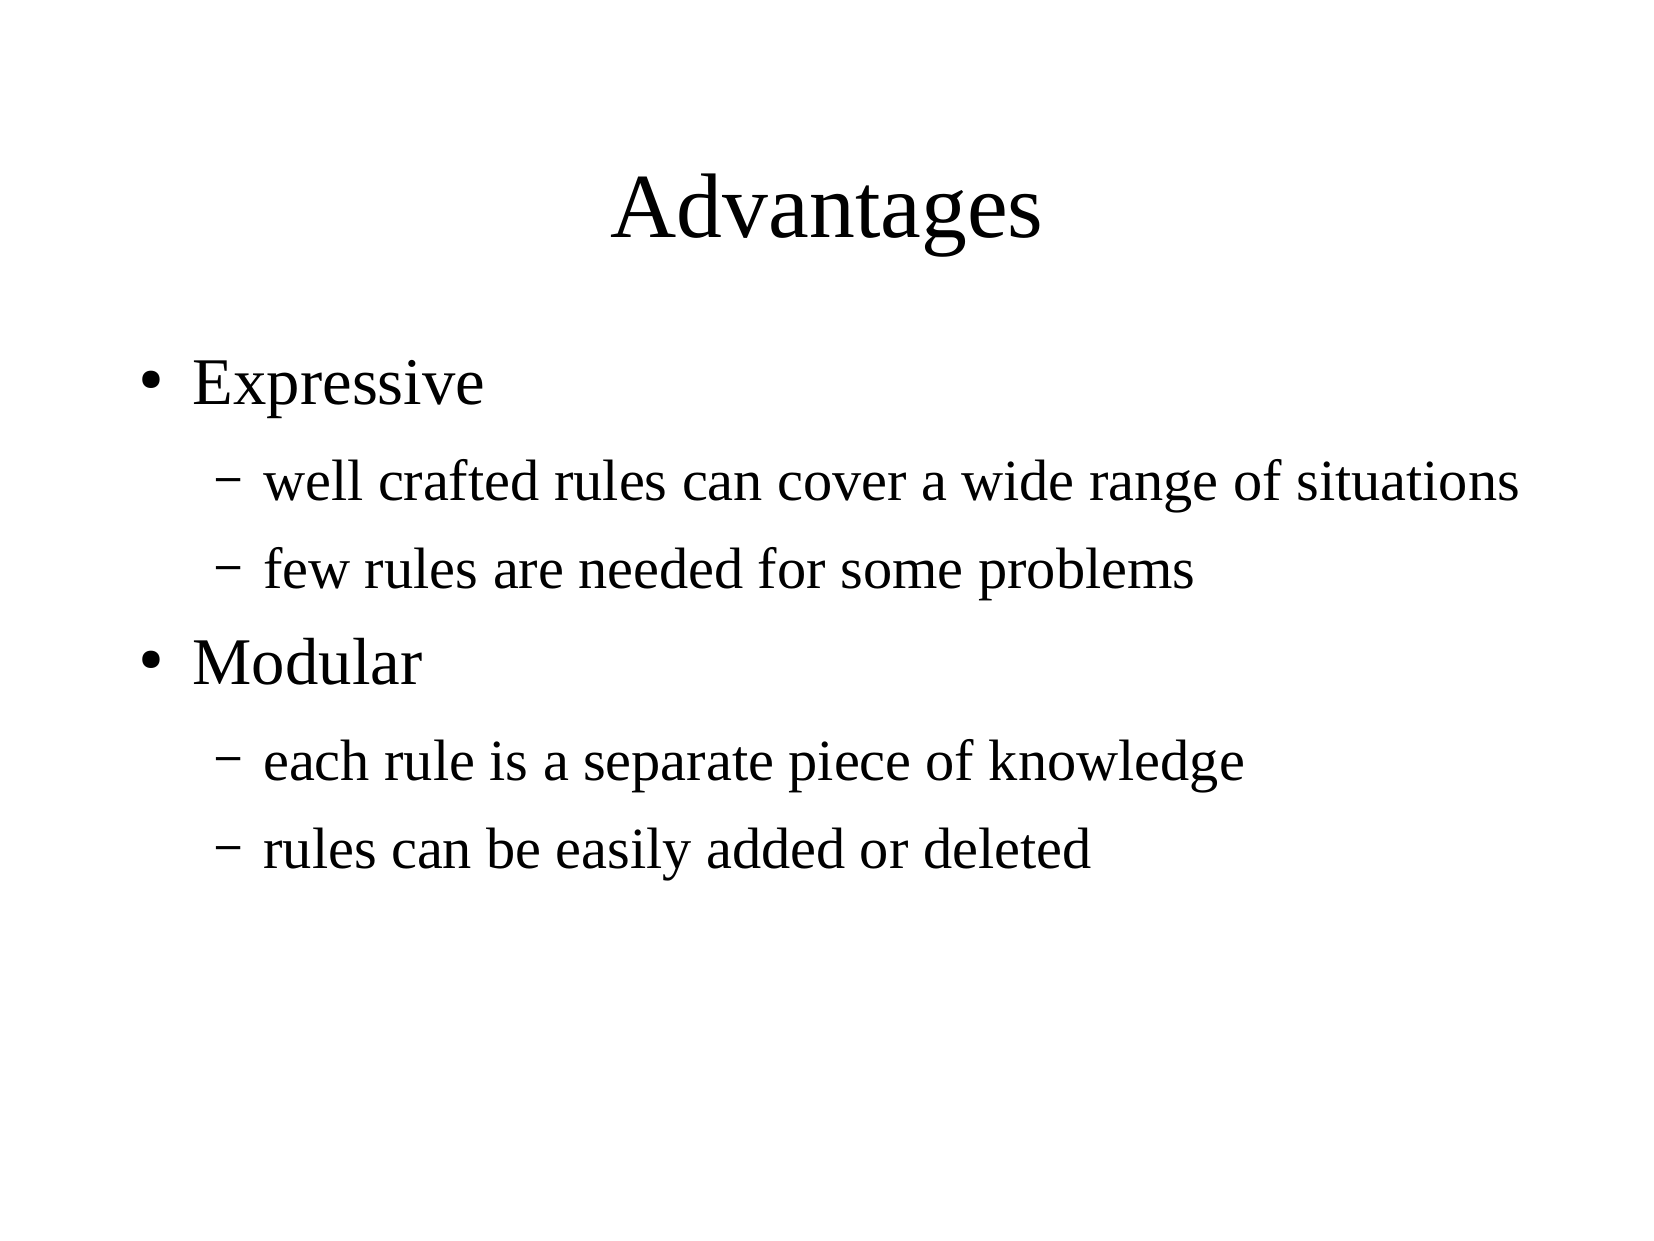

# Advantages
Expressive
well crafted rules can cover a wide range of situations
few rules are needed for some problems
Modular
each rule is a separate piece of knowledge
rules can be easily added or deleted